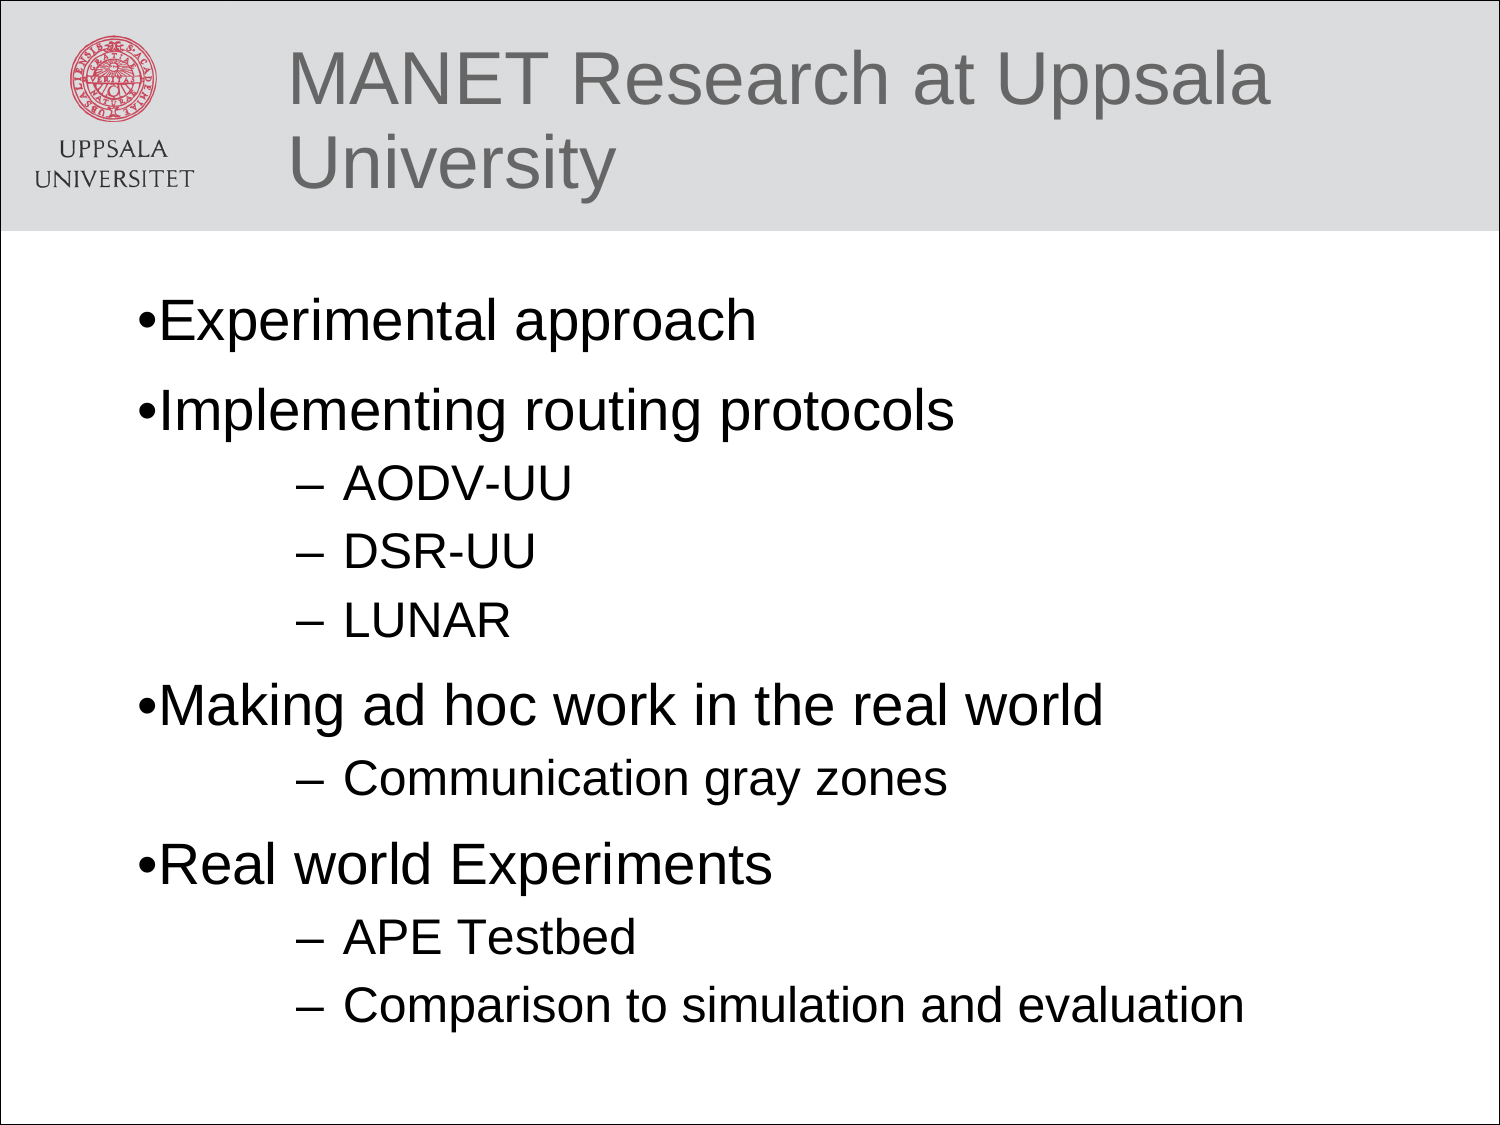

# MANET Research at Uppsala University
Experimental approach
Implementing routing protocols
AODV-UU
DSR-UU
LUNAR
Making ad hoc work in the real world
Communication gray zones
Real world Experiments
APE Testbed
Comparison to simulation and evaluation